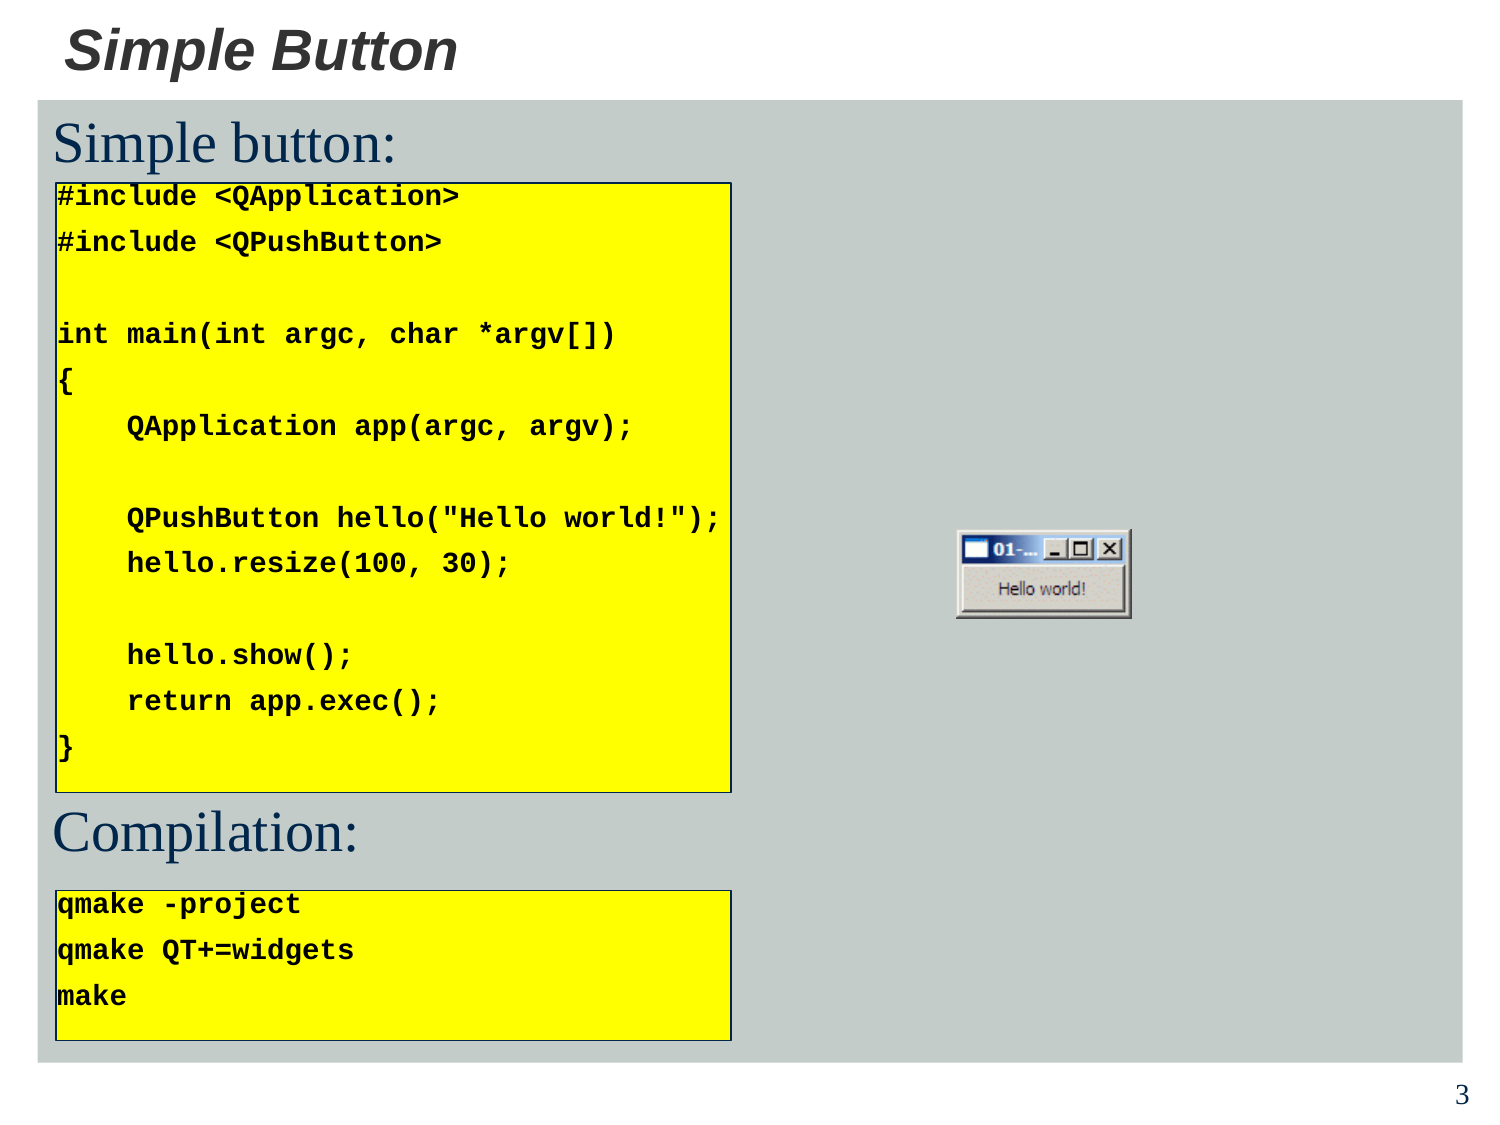

Simple Button
# Simple button:
Compilation:
#include <QApplication>
#include <QPushButton>
int main(int argc, char *argv[])
{
 QApplication app(argc, argv);
 QPushButton hello("Hello world!");
 hello.resize(100, 30);
 hello.show();
 return app.exec();
}
qmake -project
qmake QT+=widgets
make